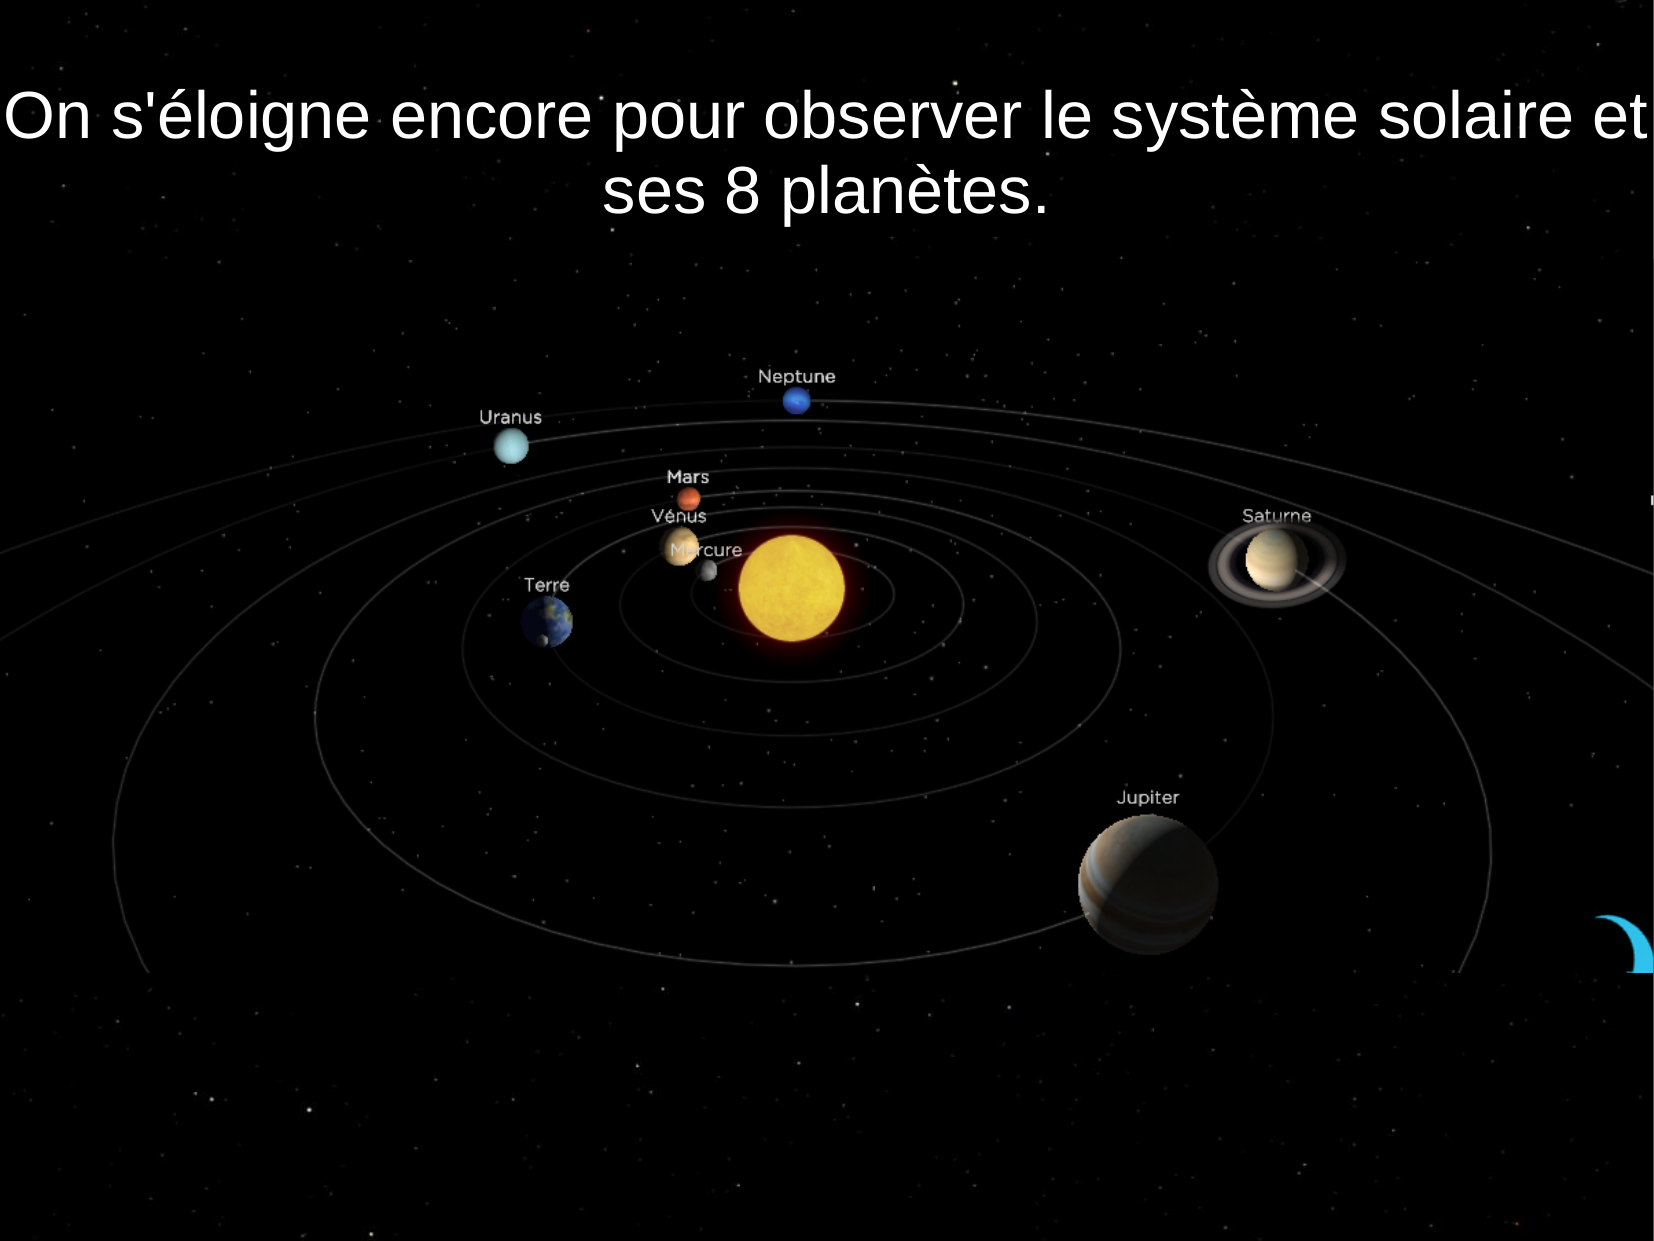

# On s'éloigne encore pour observer le système solaire et ses 8 planètes.